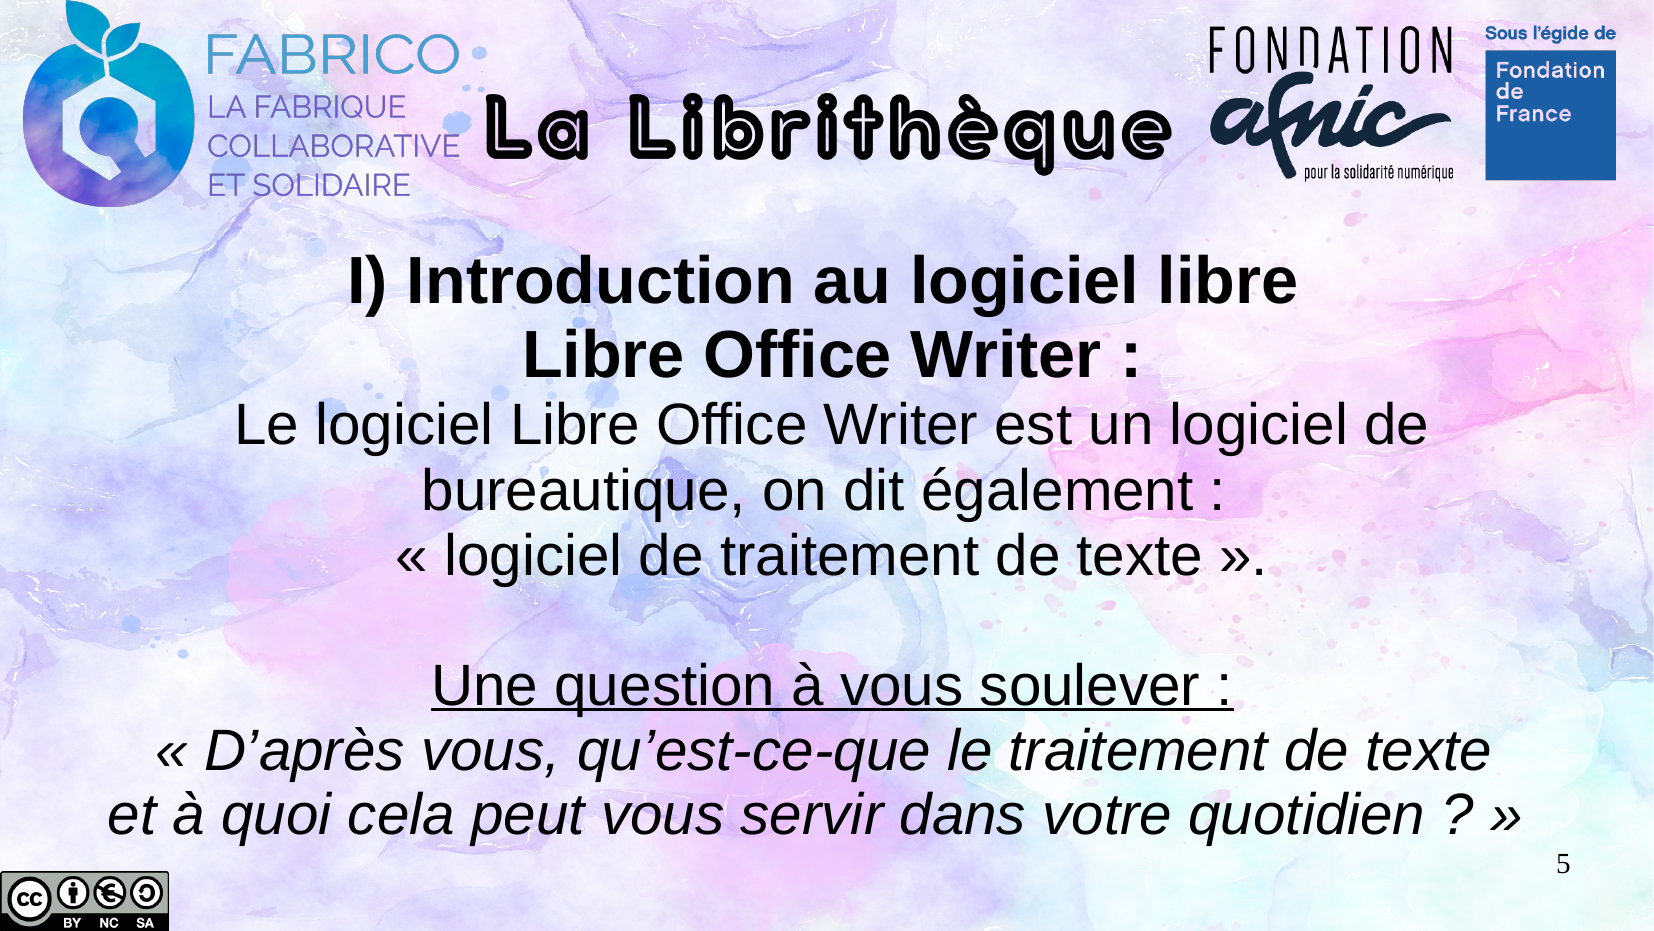

# I) Introduction au logiciel libre
Libre Office Writer :
Le logiciel Libre Office Writer est un logiciel de bureautique, on dit également :
« logiciel de traitement de texte ».
Une question à vous soulever :
« D’après vous, qu’est-ce-que le traitement de texte
et à quoi cela peut vous servir dans votre quotidien ? »
5